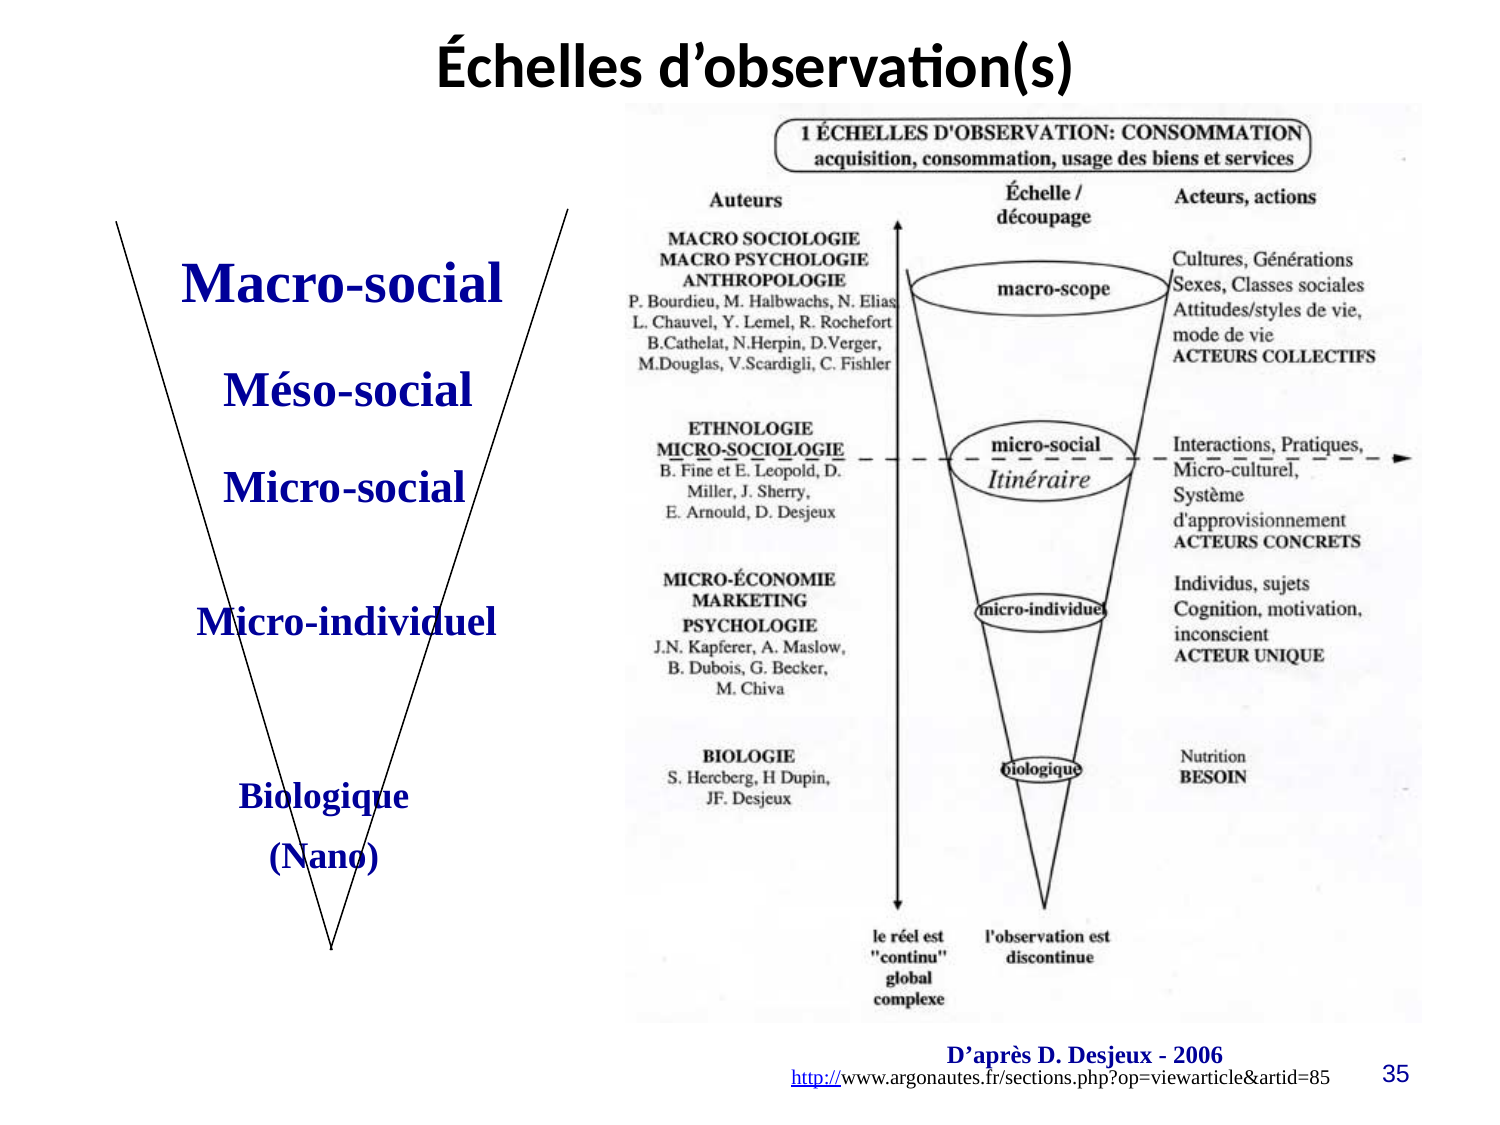

# Échelles d’observation(s)‏
Macro-social
Méso-social
Micro-social
Micro-individuel
Biologique
(Nano)‏
D’après D. Desjeux - 2006
http://www.argonautes.fr/sections.php?op=viewarticle&artid=85